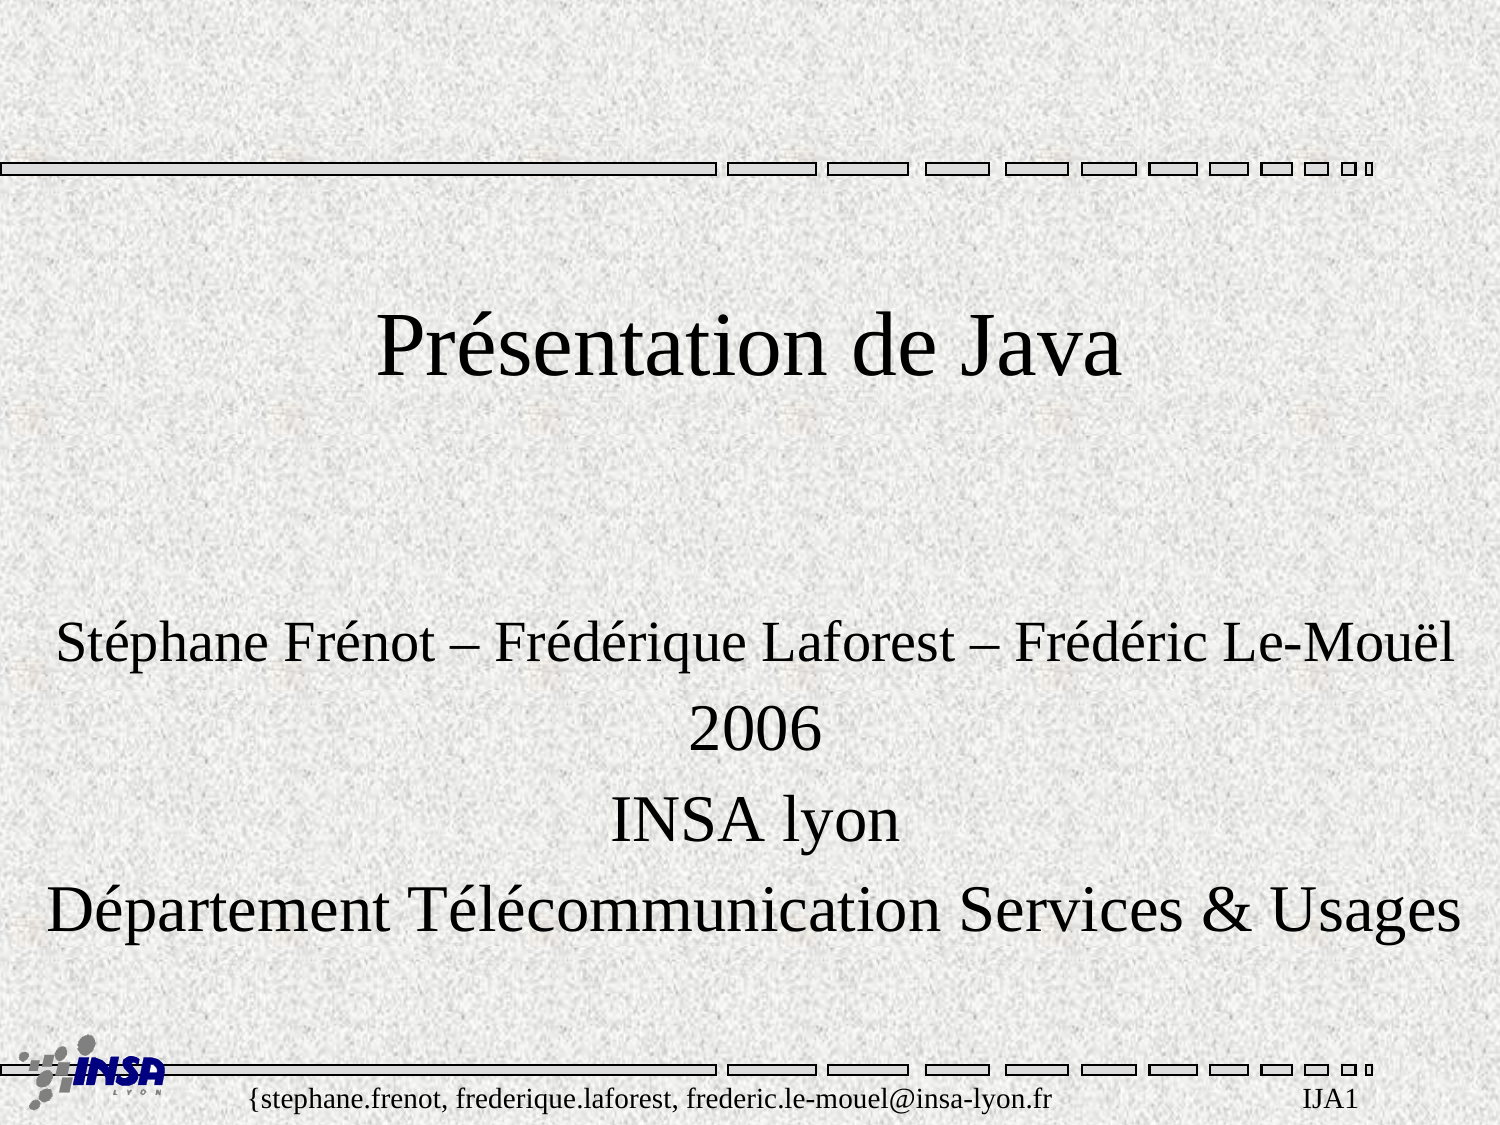

# Présentation de Java
Stéphane Frénot – Frédérique Laforest – Frédéric Le-Mouël
2006
INSA lyon
Département Télécommunication Services & Usages